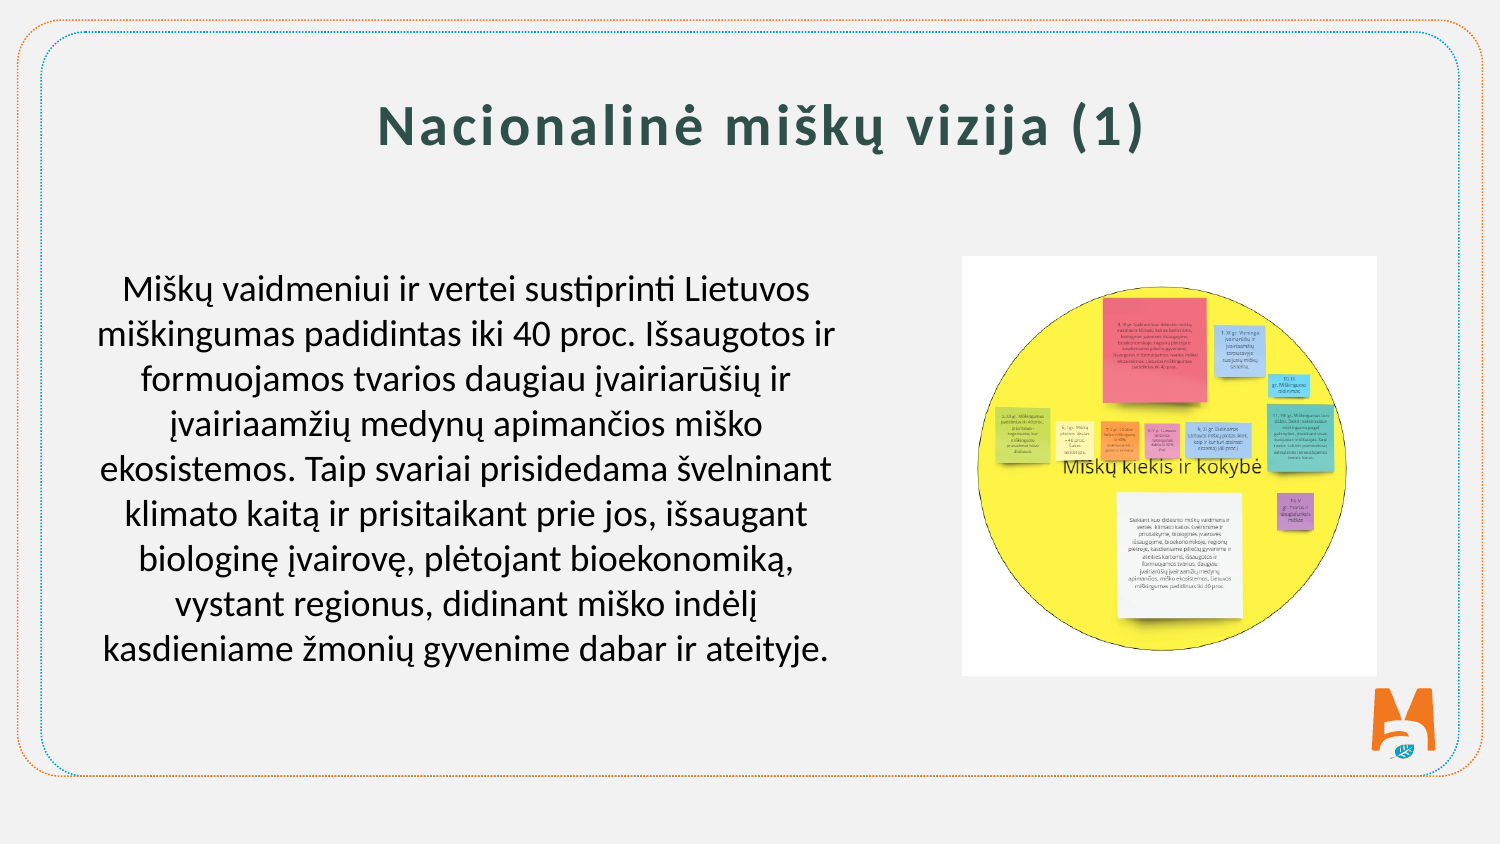

Nacionalinė miškų vizija (1)
Miškų vaidmeniui ir vertei sustiprinti Lietuvos miškingumas padidintas iki 40 proc. Išsaugotos ir formuojamos tvarios daugiau įvairiarūšių ir įvairiaamžių medynų apimančios miško ekosistemos. Taip svariai prisidedama švelninant klimato kaitą ir prisitaikant prie jos, išsaugant biologinę įvairovę, plėtojant bioekonomiką, vystant regionus, didinant miško indėlį kasdieniame žmonių gyvenime dabar ir ateityje.